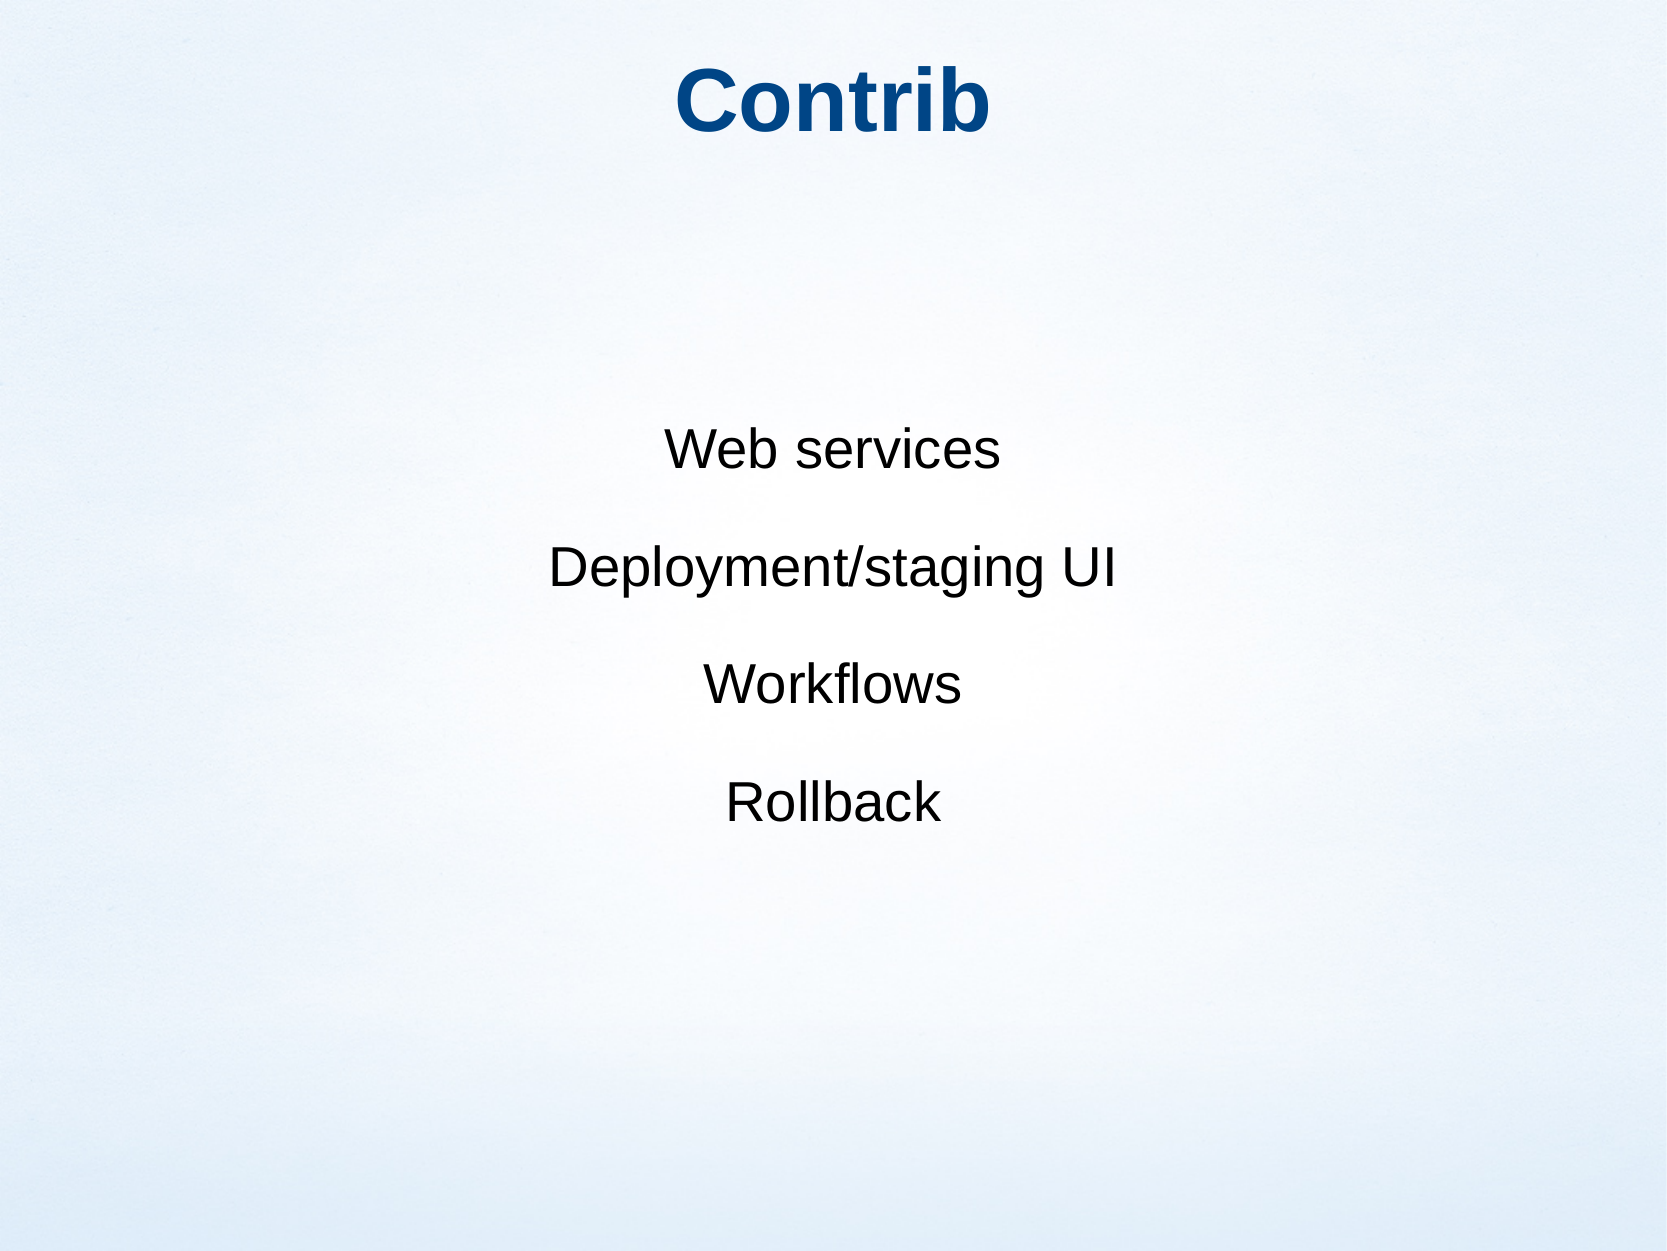

# Contrib
Web services
Deployment/staging UI
Workflows
Rollback